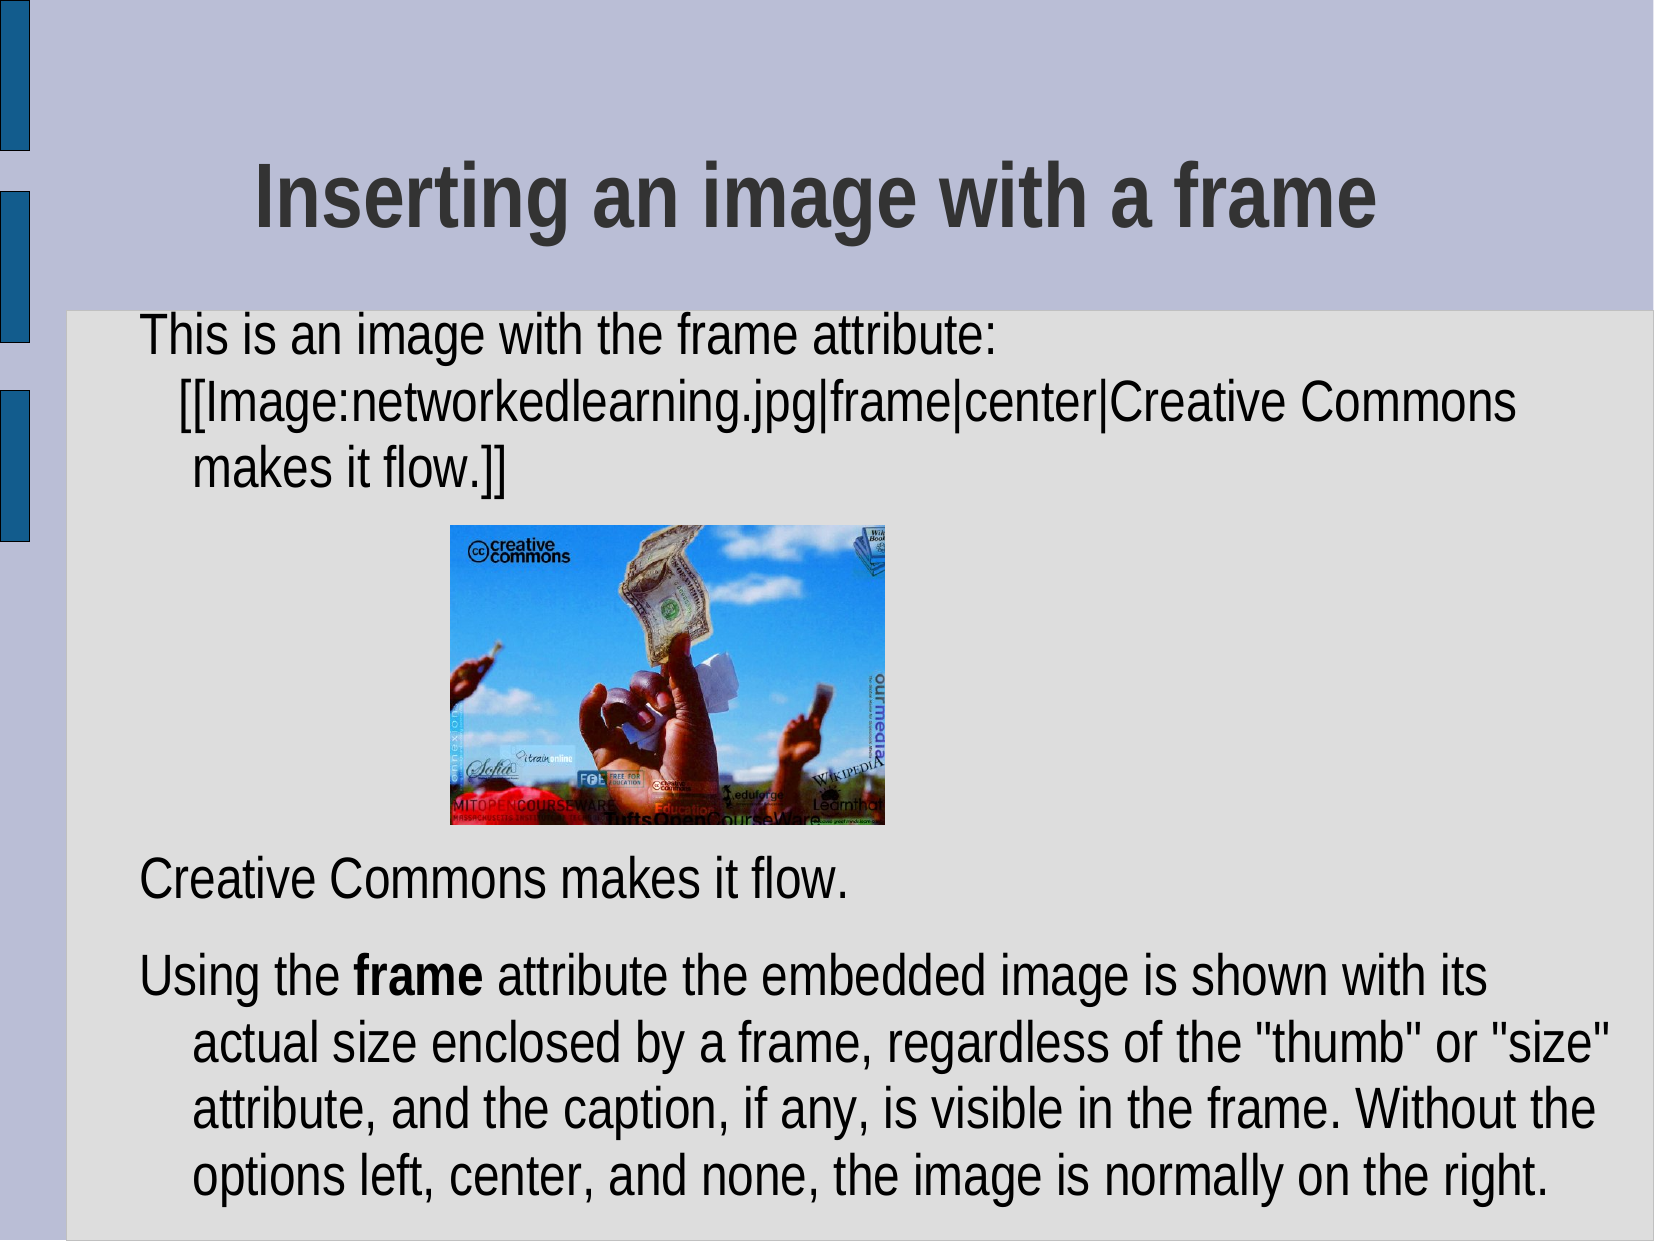

# Inserting an image with a frame
This is an image with the frame attribute:
 [[Image:networkedlearning.jpg|frame|center|Creative Commons makes it flow.]]
Creative Commons makes it flow.
Using the frame attribute the embedded image is shown with its actual size enclosed by a frame, regardless of the "thumb" or "size" attribute, and the caption, if any, is visible in the frame. Without the options left, center, and none, the image is normally on the right.